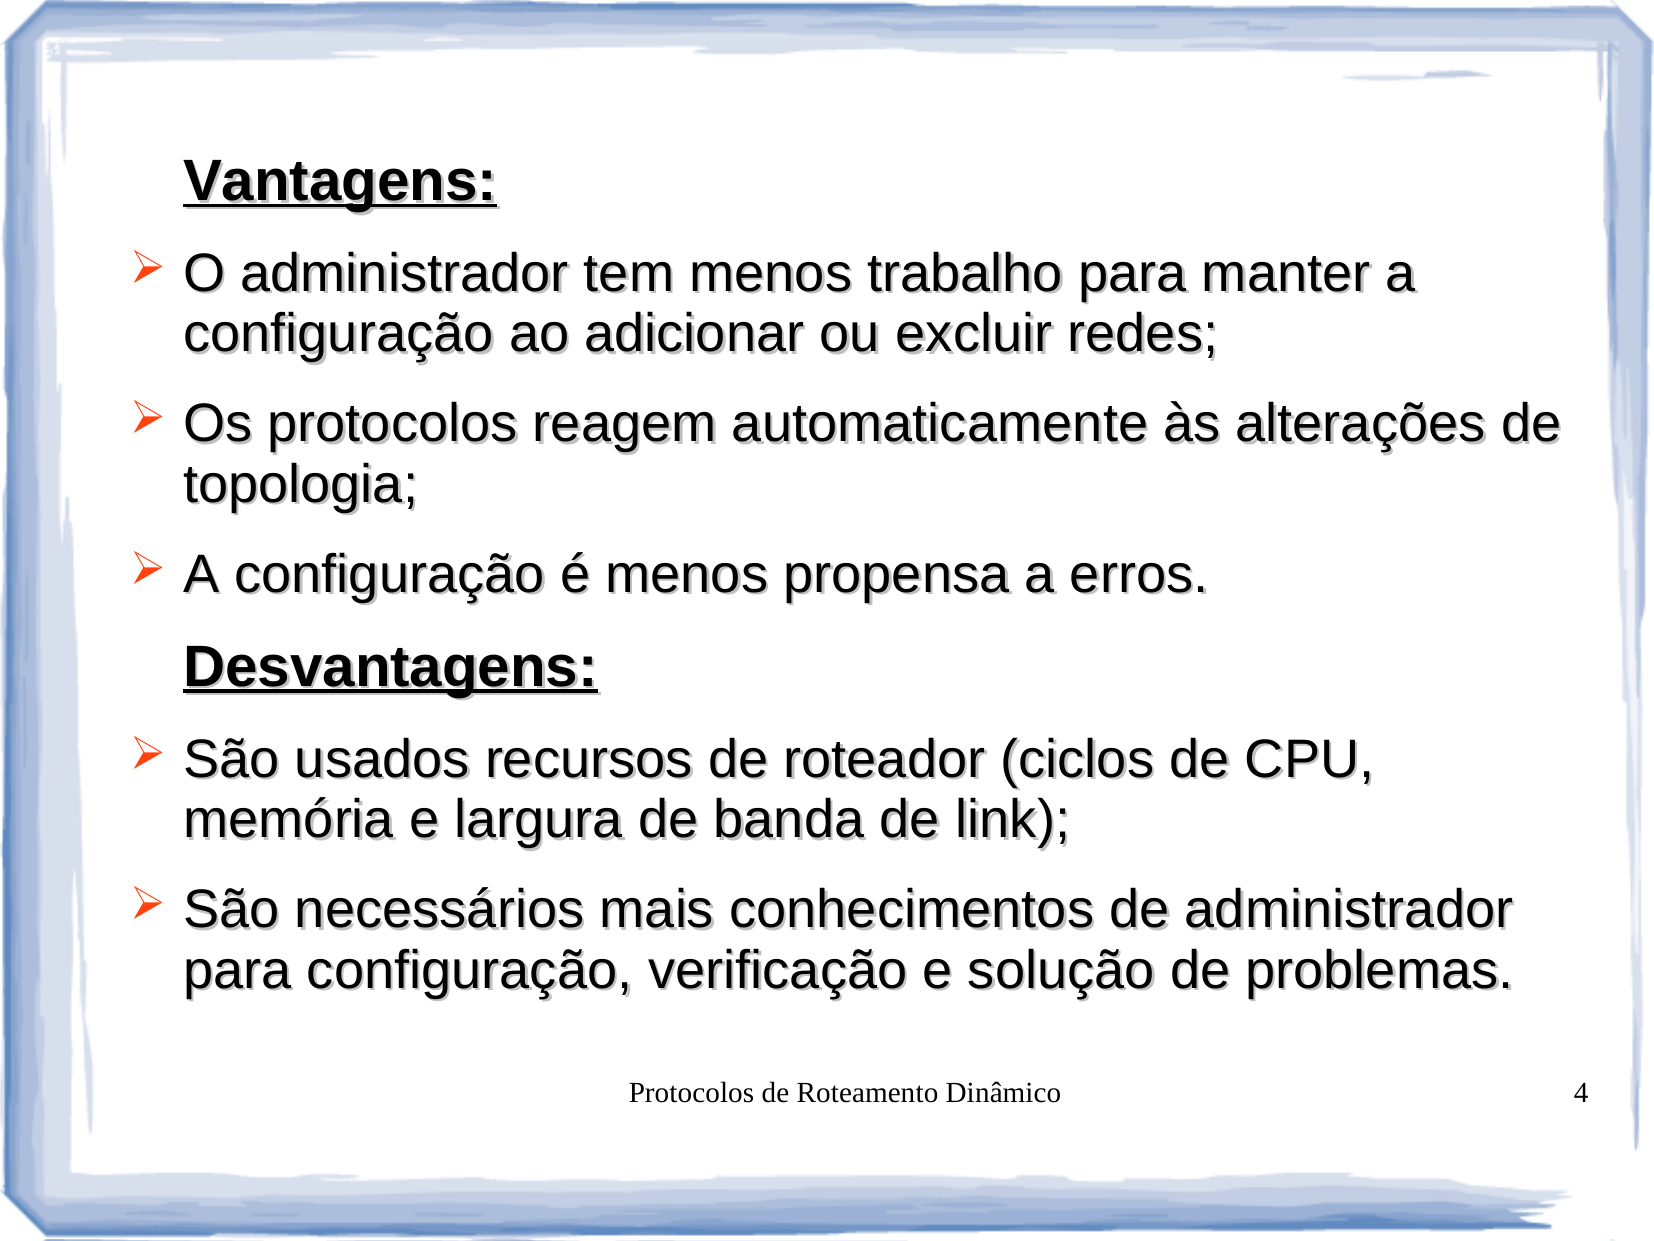

# Vantagens:
O administrador tem menos trabalho para manter a configuração ao adicionar ou excluir redes;
Os protocolos reagem automaticamente às alterações de topologia;
A configuração é menos propensa a erros.
Desvantagens:
São usados recursos de roteador (ciclos de CPU, memória e largura de banda de link);
São necessários mais conhecimentos de administrador para configuração, verificação e solução de problemas.
Protocolos de Roteamento Dinâmico
4